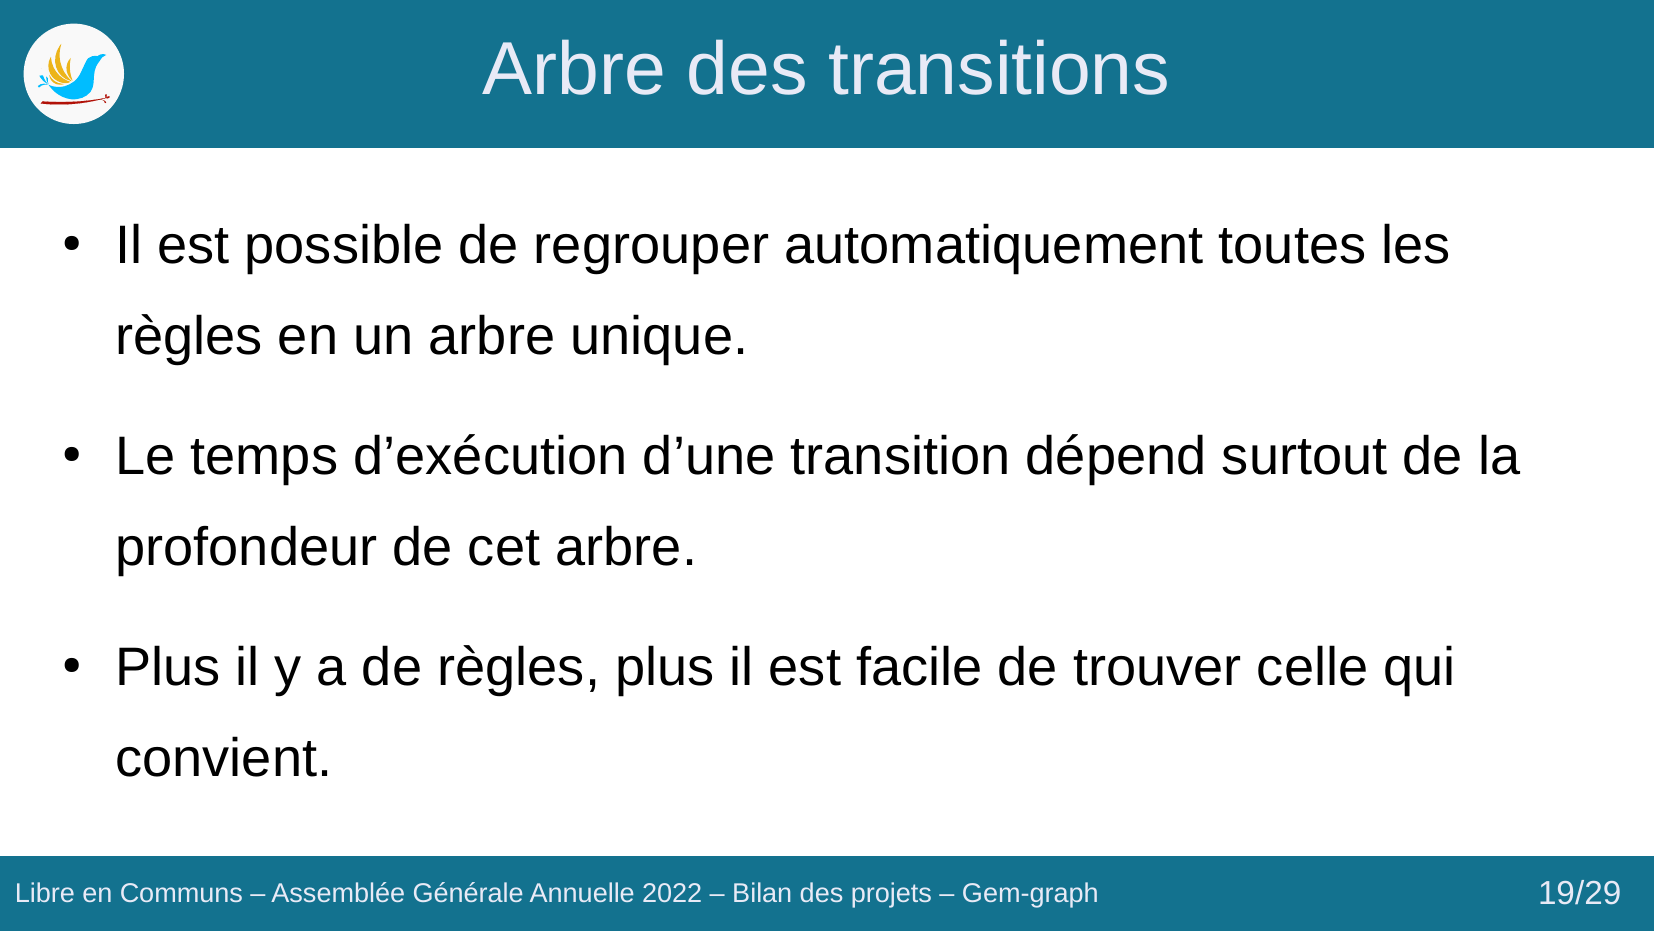

Arbre des transitions
Il est possible de regrouper automatiquement toutes les règles en un arbre unique.
Le temps d’exécution d’une transition dépend surtout de la profondeur de cet arbre.
Plus il y a de règles, plus il est facile de trouver celle qui convient.
Libre en Communs – Assemblée Générale Annuelle 2022 – Bilan des projets – Gem-graph